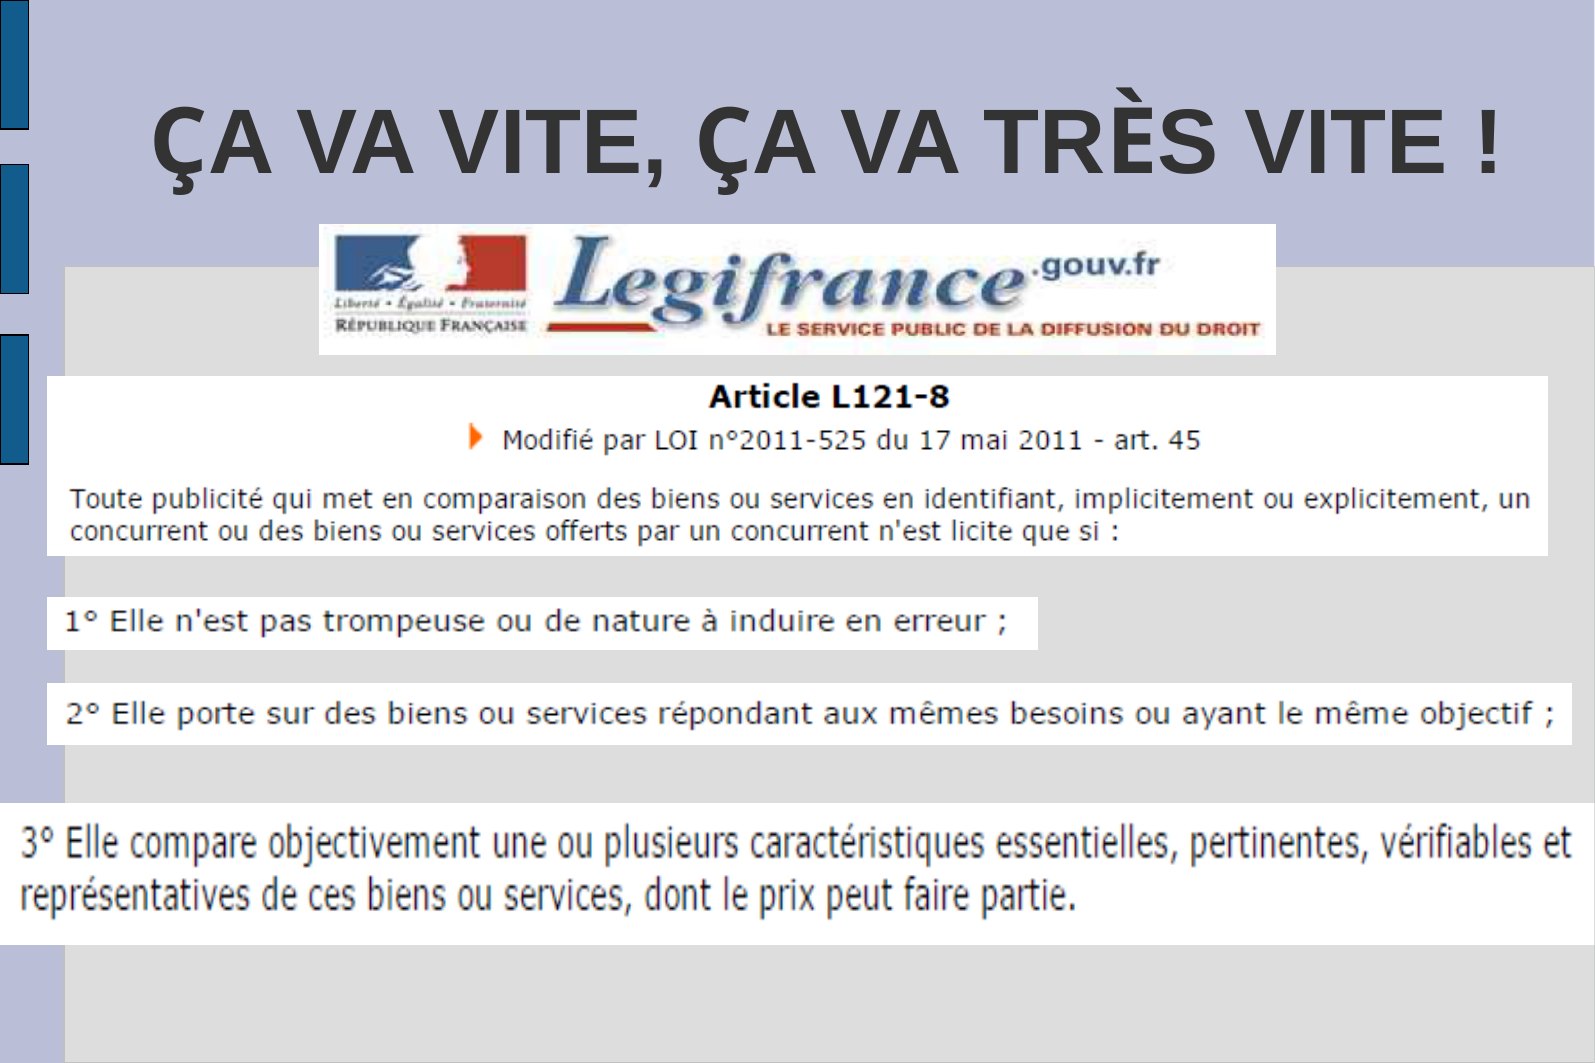

# ÇA VA VITE, ÇA VA TRÈS VITE !